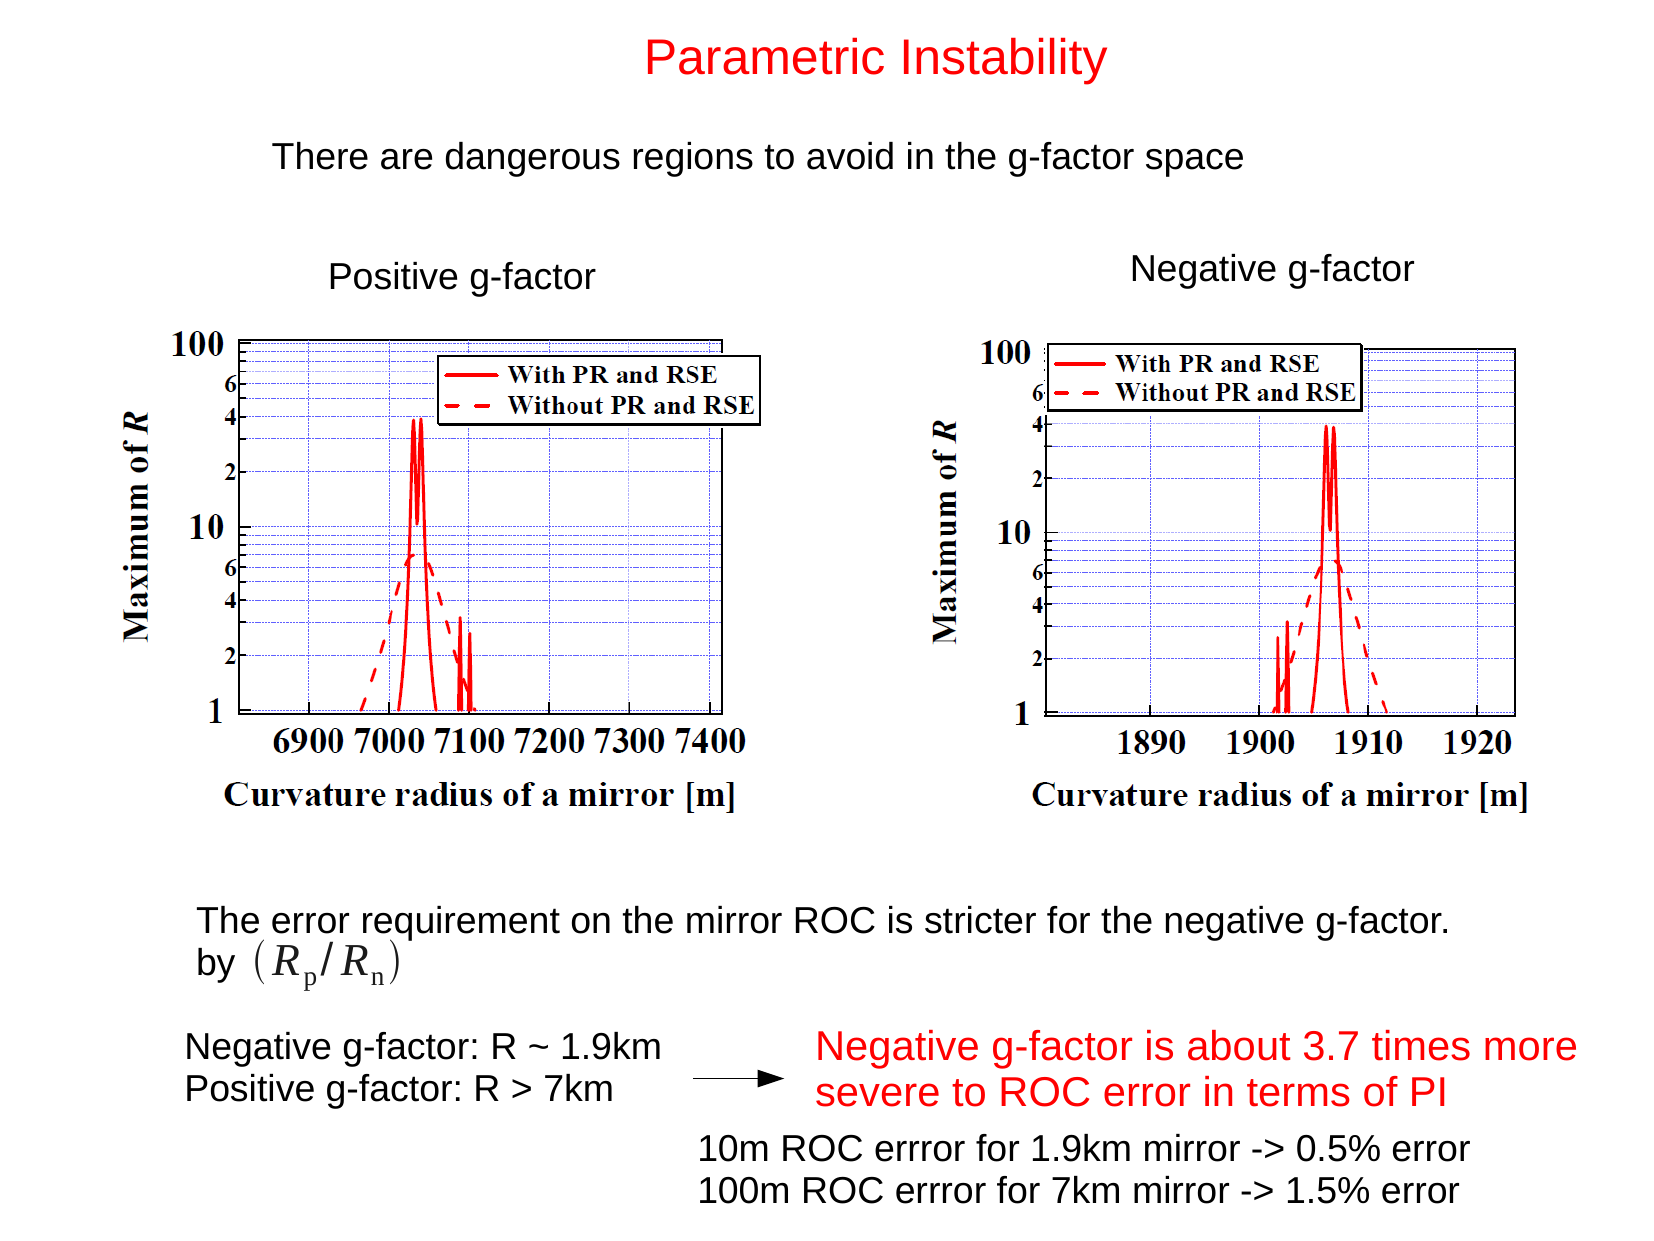

Parametric Instability
There are dangerous regions to avoid in the g-factor space
Negative g-factor
Positive g-factor
The error requirement on the mirror ROC is stricter for the negative g-factor.
by
Negative g-factor is about 3.7 times more
severe to ROC error in terms of PI
Negative g-factor: R ~ 1.9km
Positive g-factor: R > 7km
10m ROC errror for 1.9km mirror -> 0.5% error
100m ROC errror for 7km mirror -> 1.5% error